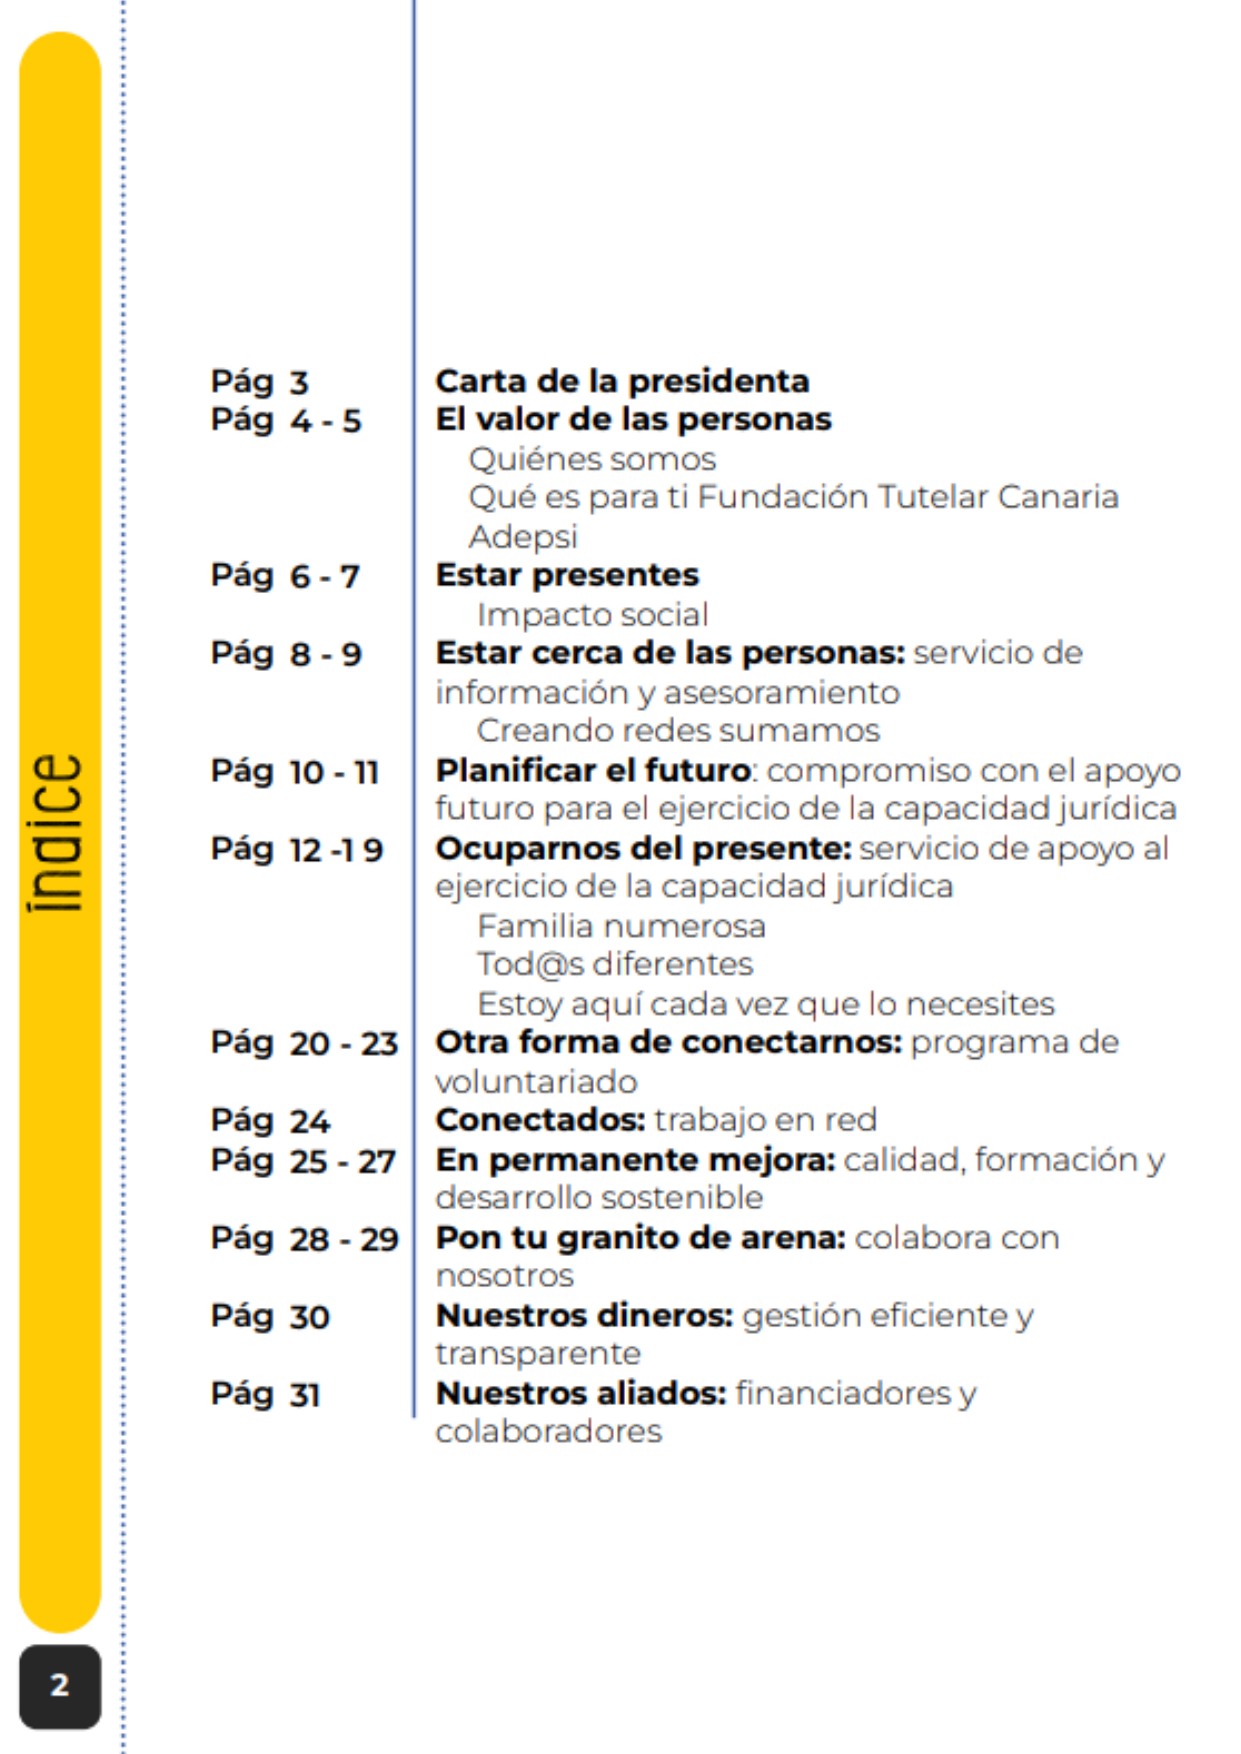

Pág
Carta de la presidenta
3
Pág
4 - 5
El valor de las personas
 Quiénes somos
 Qué es para ti Fundación Tutelar Canaria
 Adepsi
Pág
Estar presentes
6 - 7
 Impacto social
Estar cerca de las personas: servicio de
Pág
8 - 9
información y asesoramiento
 Creando redes sumamos
Pág
10 - 11
Planificar el futuro: compromiso con el apoyo
futuro para el ejercicio de la capacidad jurídica
Pág
12 -19
Ocuparnos del presente: servicio de apoyo al
ejercicio de la capacidad jurídica
 Familia numerosa
 Tod@s diferentes
 Estoy aquí cada vez que lo necesites
Pág
Otra forma de conectarnos: programa de
20 - 23
voluntariado
Pág
Conectados: trabajo en red
24
Pág
25 - 27
En permanente mejora: calidad, formación y
desarrollo sostenible
Pág
28 - 29
Pon tu granito de arena: colabora con
nosotros
Pág
Nuestros dineros: gestión eficiente y
30
transparente
Pág
Nuestros aliados: financiadores y
31
colaboradores
2